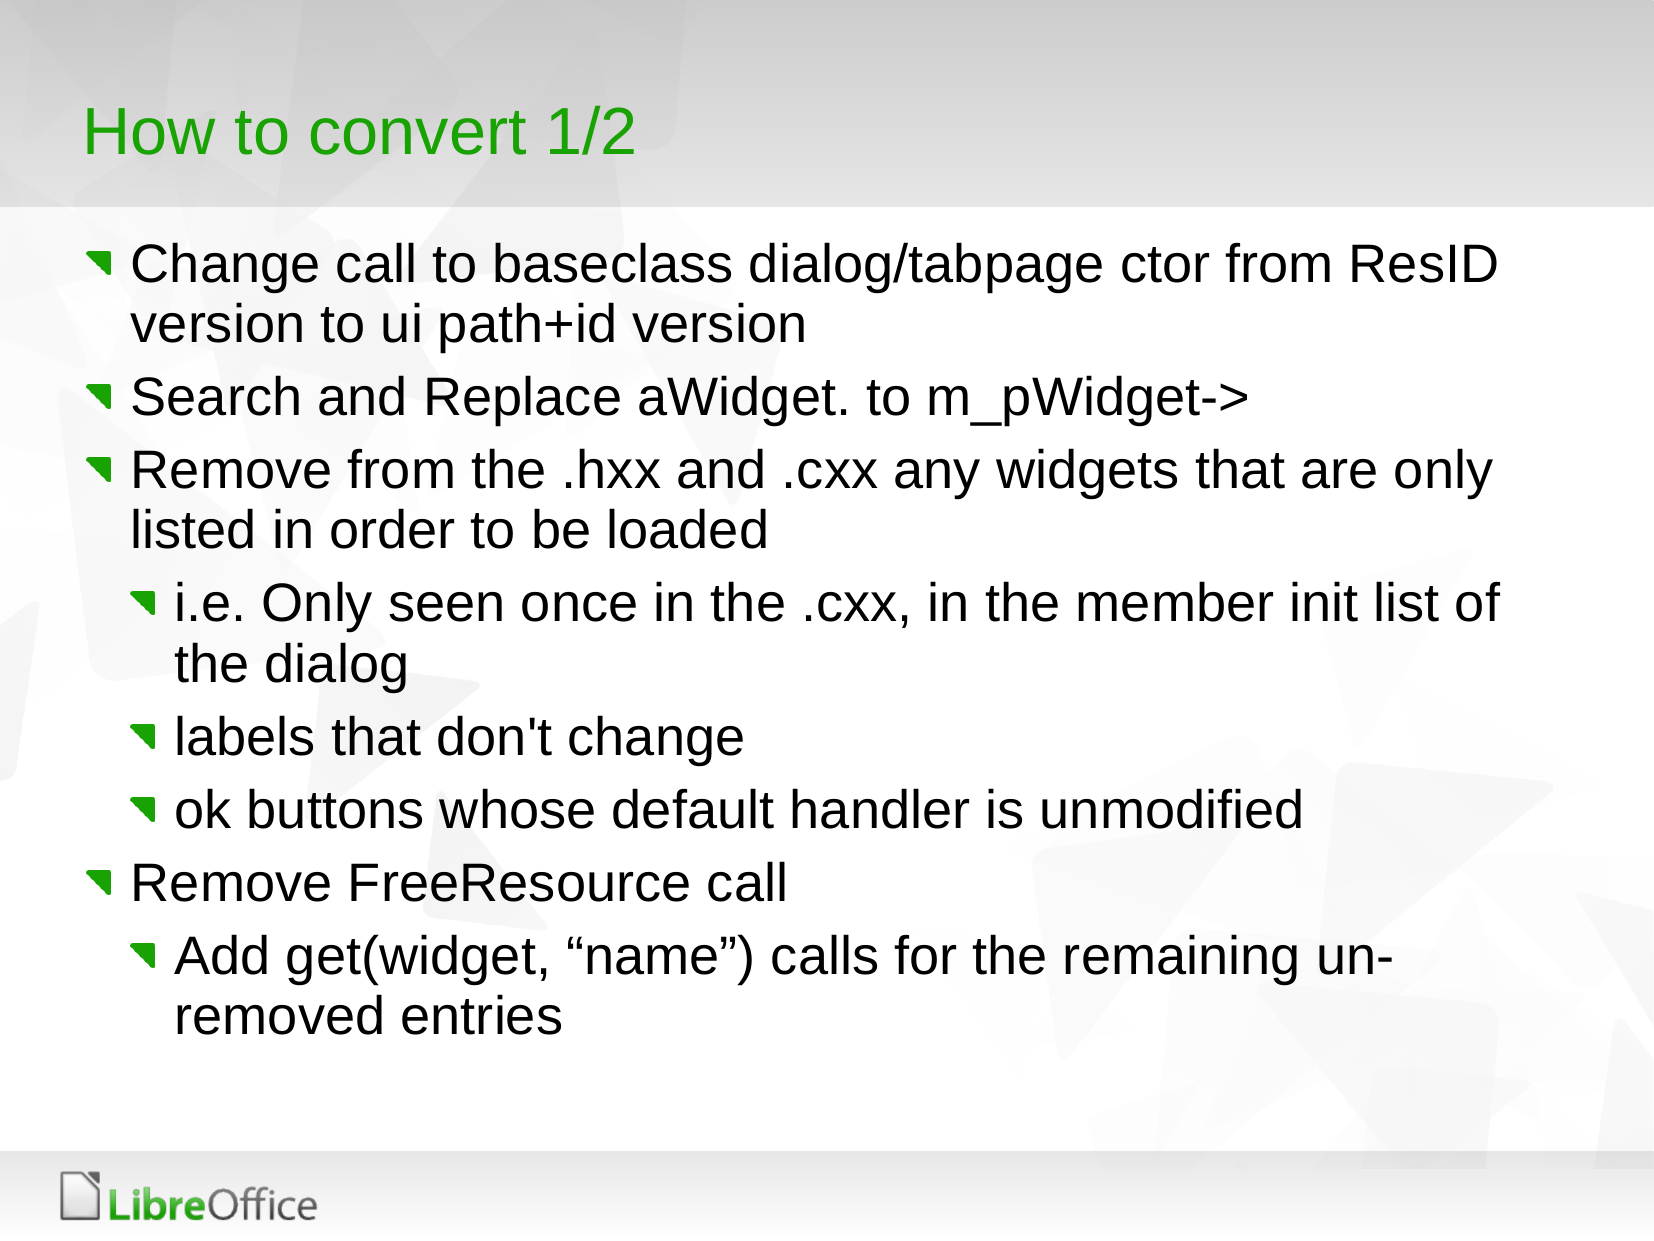

# How to convert 1/2
Change call to baseclass dialog/tabpage ctor from ResID version to ui path+id version
Search and Replace aWidget. to m_pWidget->
Remove from the .hxx and .cxx any widgets that are only listed in order to be loaded
i.e. Only seen once in the .cxx, in the member init list of the dialog
labels that don't change
ok buttons whose default handler is unmodified
Remove FreeResource call
Add get(widget, “name”) calls for the remaining un-removed entries